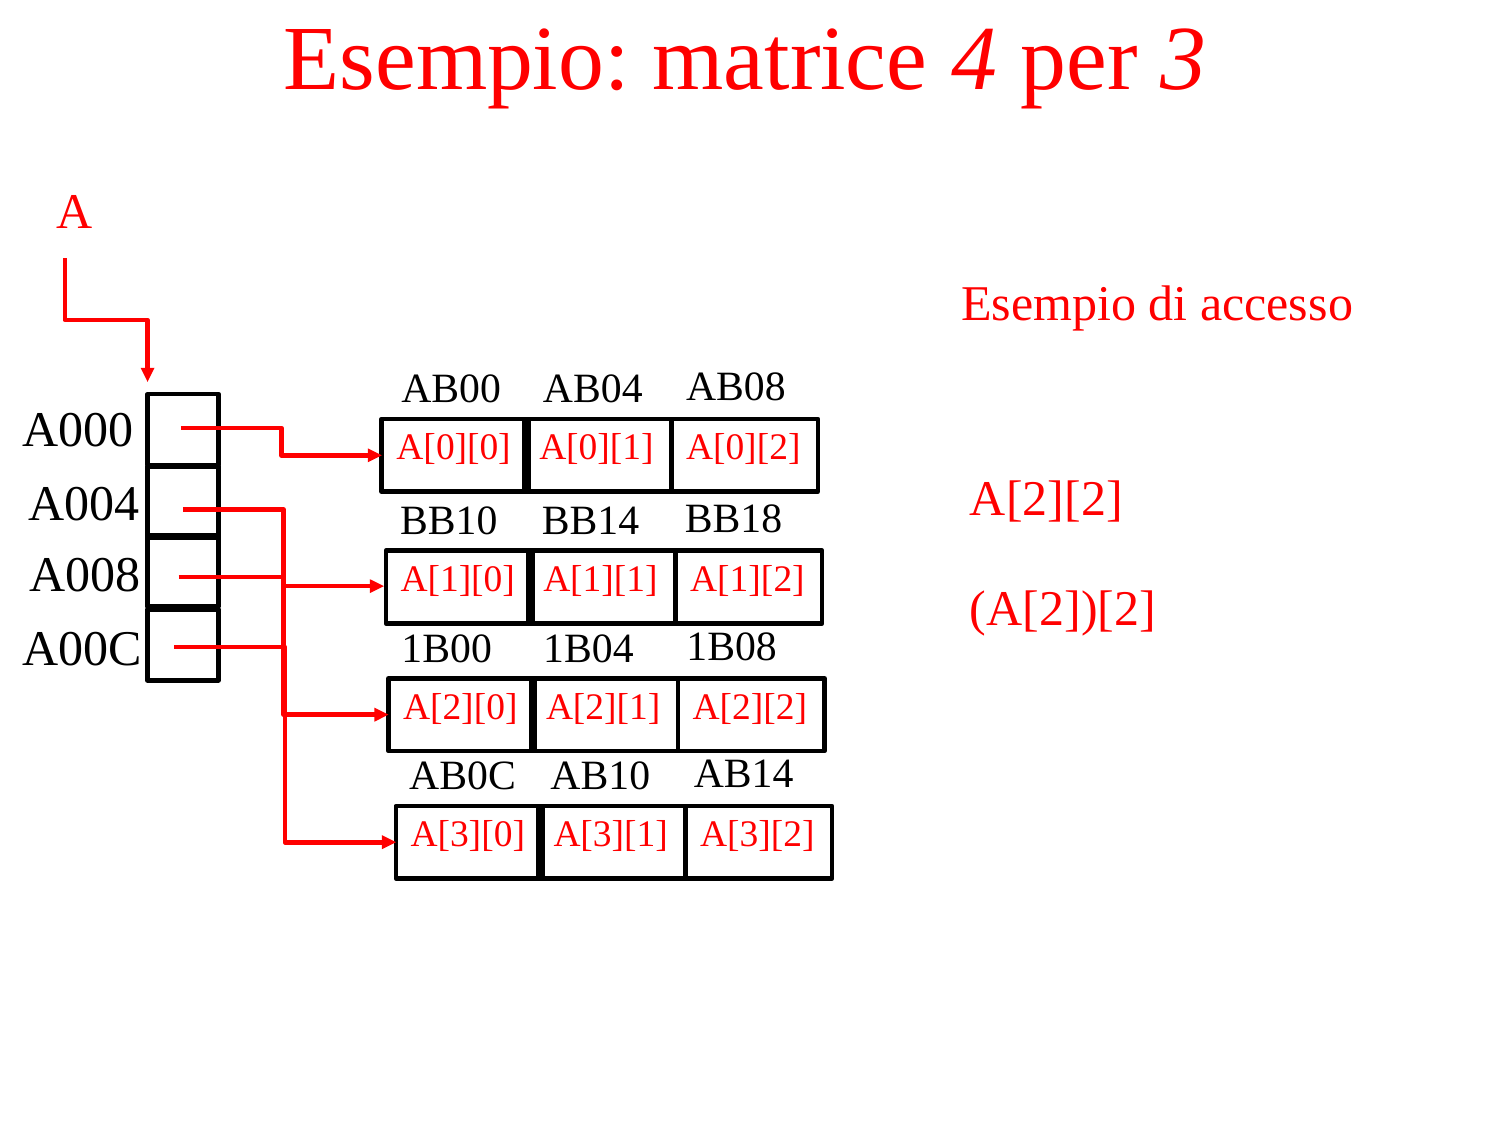

# Esempio: matrice 4 per 3
A
Esempio di accesso
AB08
AB00
AB04
A000
A[0][0]
A[0][1]
A[0][2]
A[2][2]
(A[2])[2]
A004
BB18
BB10
BB14
A008
A[1][0]
A[1][1]
A[1][2]
A00C
1B08
1B00
1B04
A[2][0]
A[2][1]
A[2][2]
AB14
AB0C
AB10
A[3][0]
A[3][1]
A[3][2]